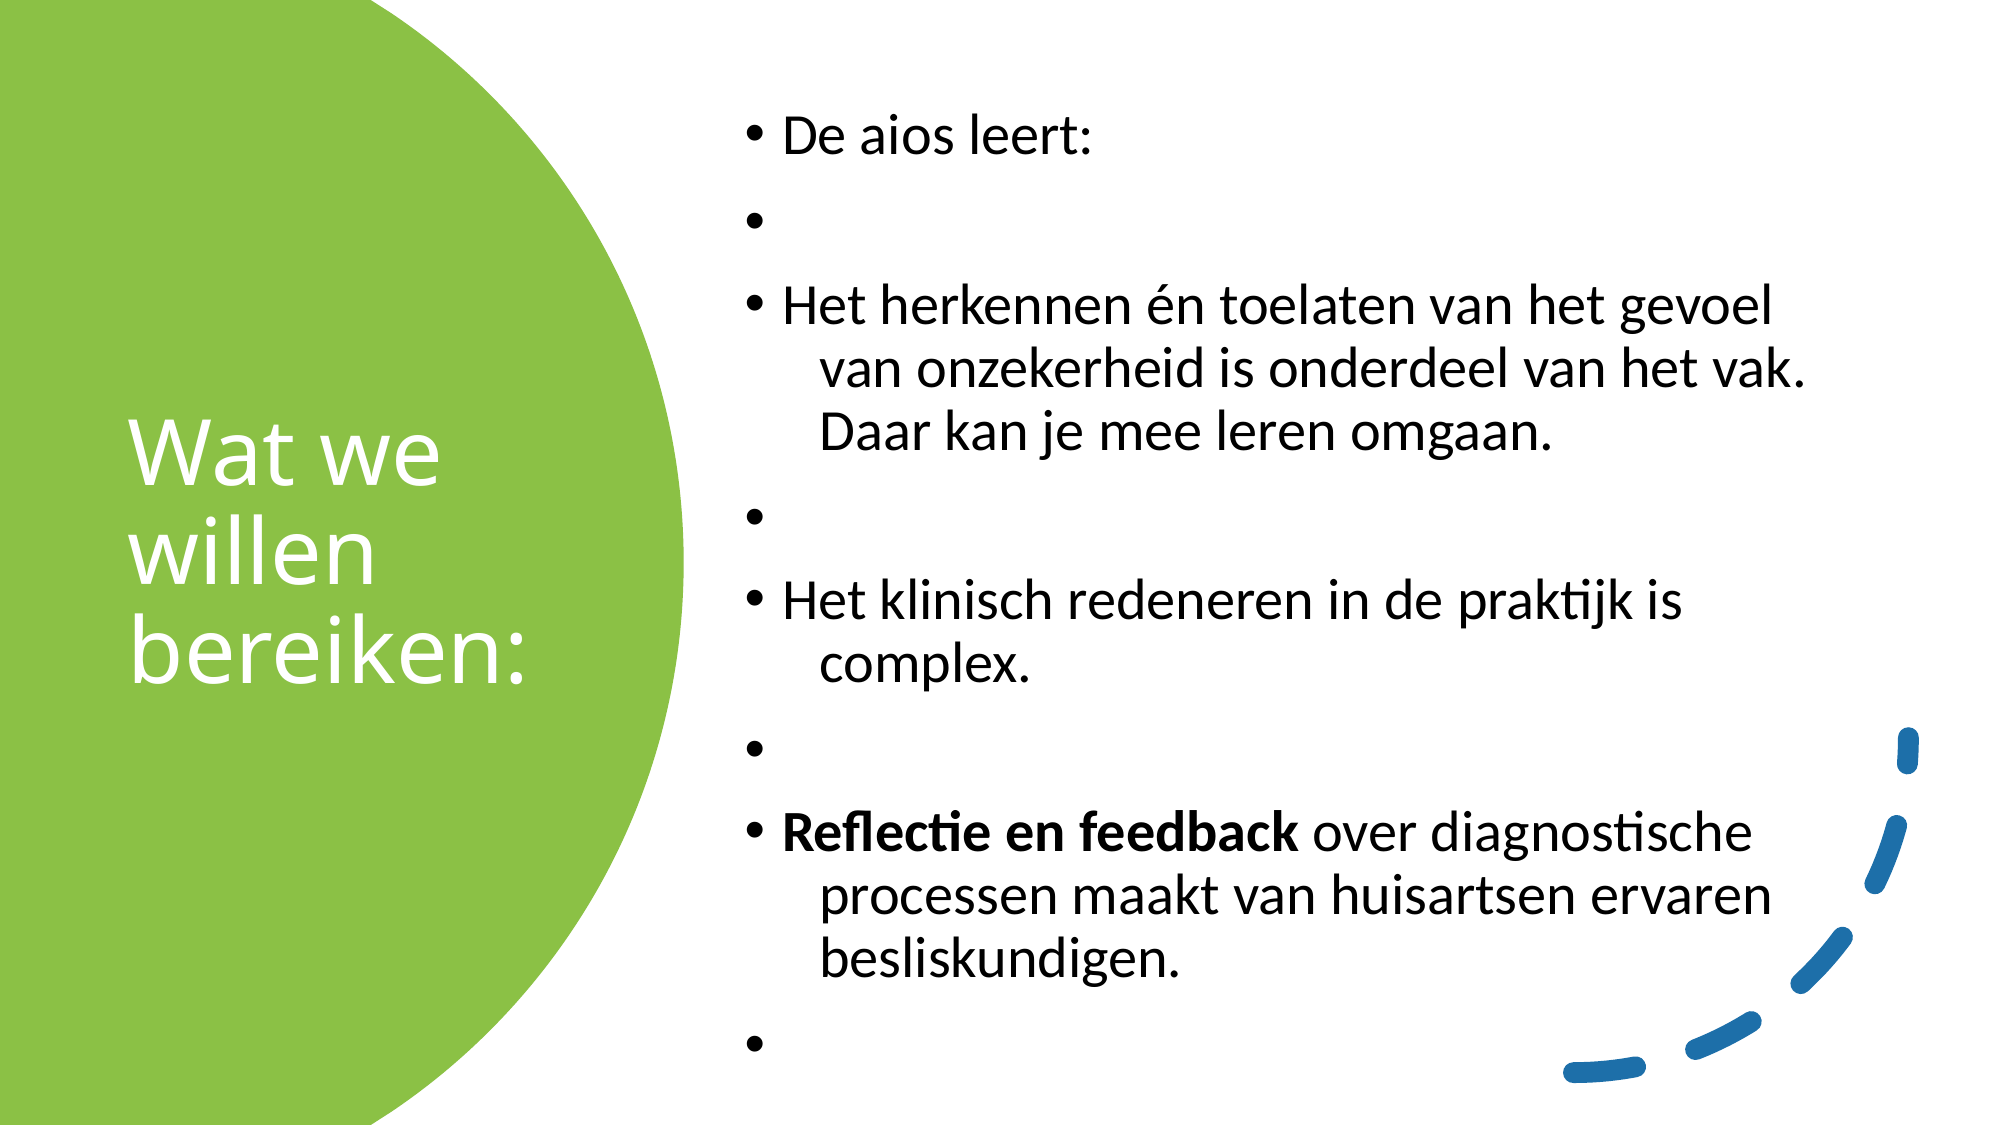

De aios leert:
Het herkennen én toelaten van het gevoel van onzekerheid is onderdeel van het vak. Daar kan je mee leren omgaan.
Het klinisch redeneren in de praktijk is complex.
Reflectie en feedback over diagnostische processen maakt van huisartsen ervaren besliskundigen.
# Wat we willen bereiken: